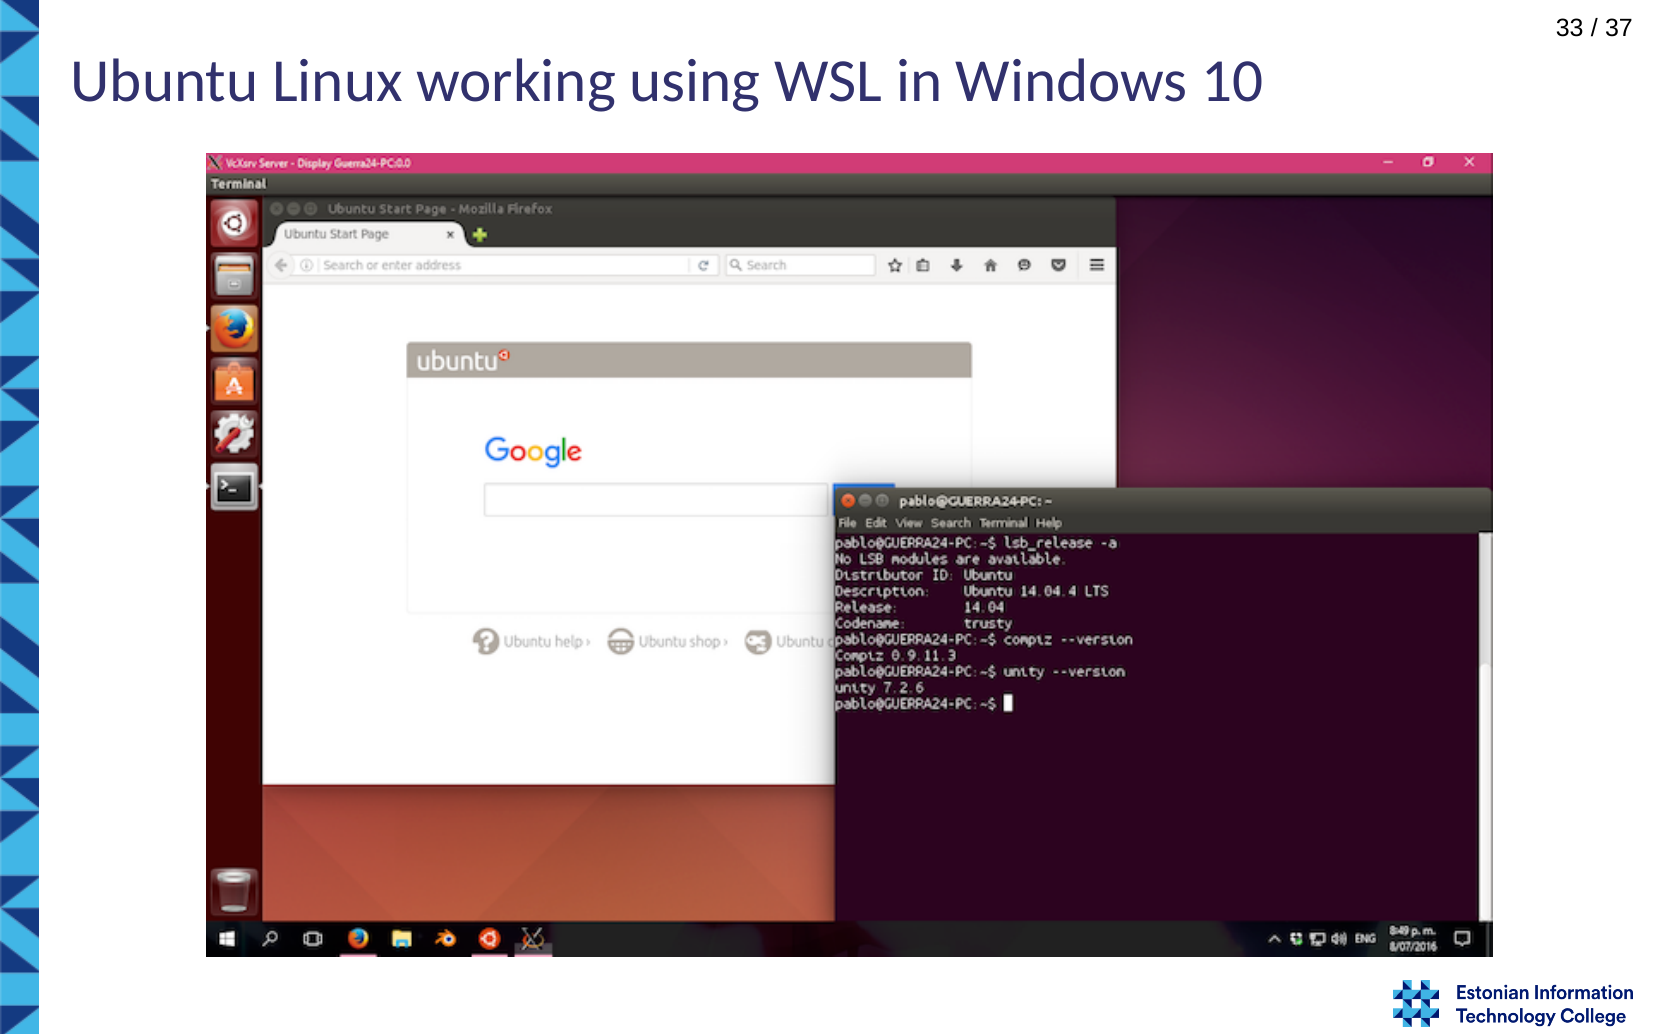

# Ubuntu Linux working using WSL in Windows 10